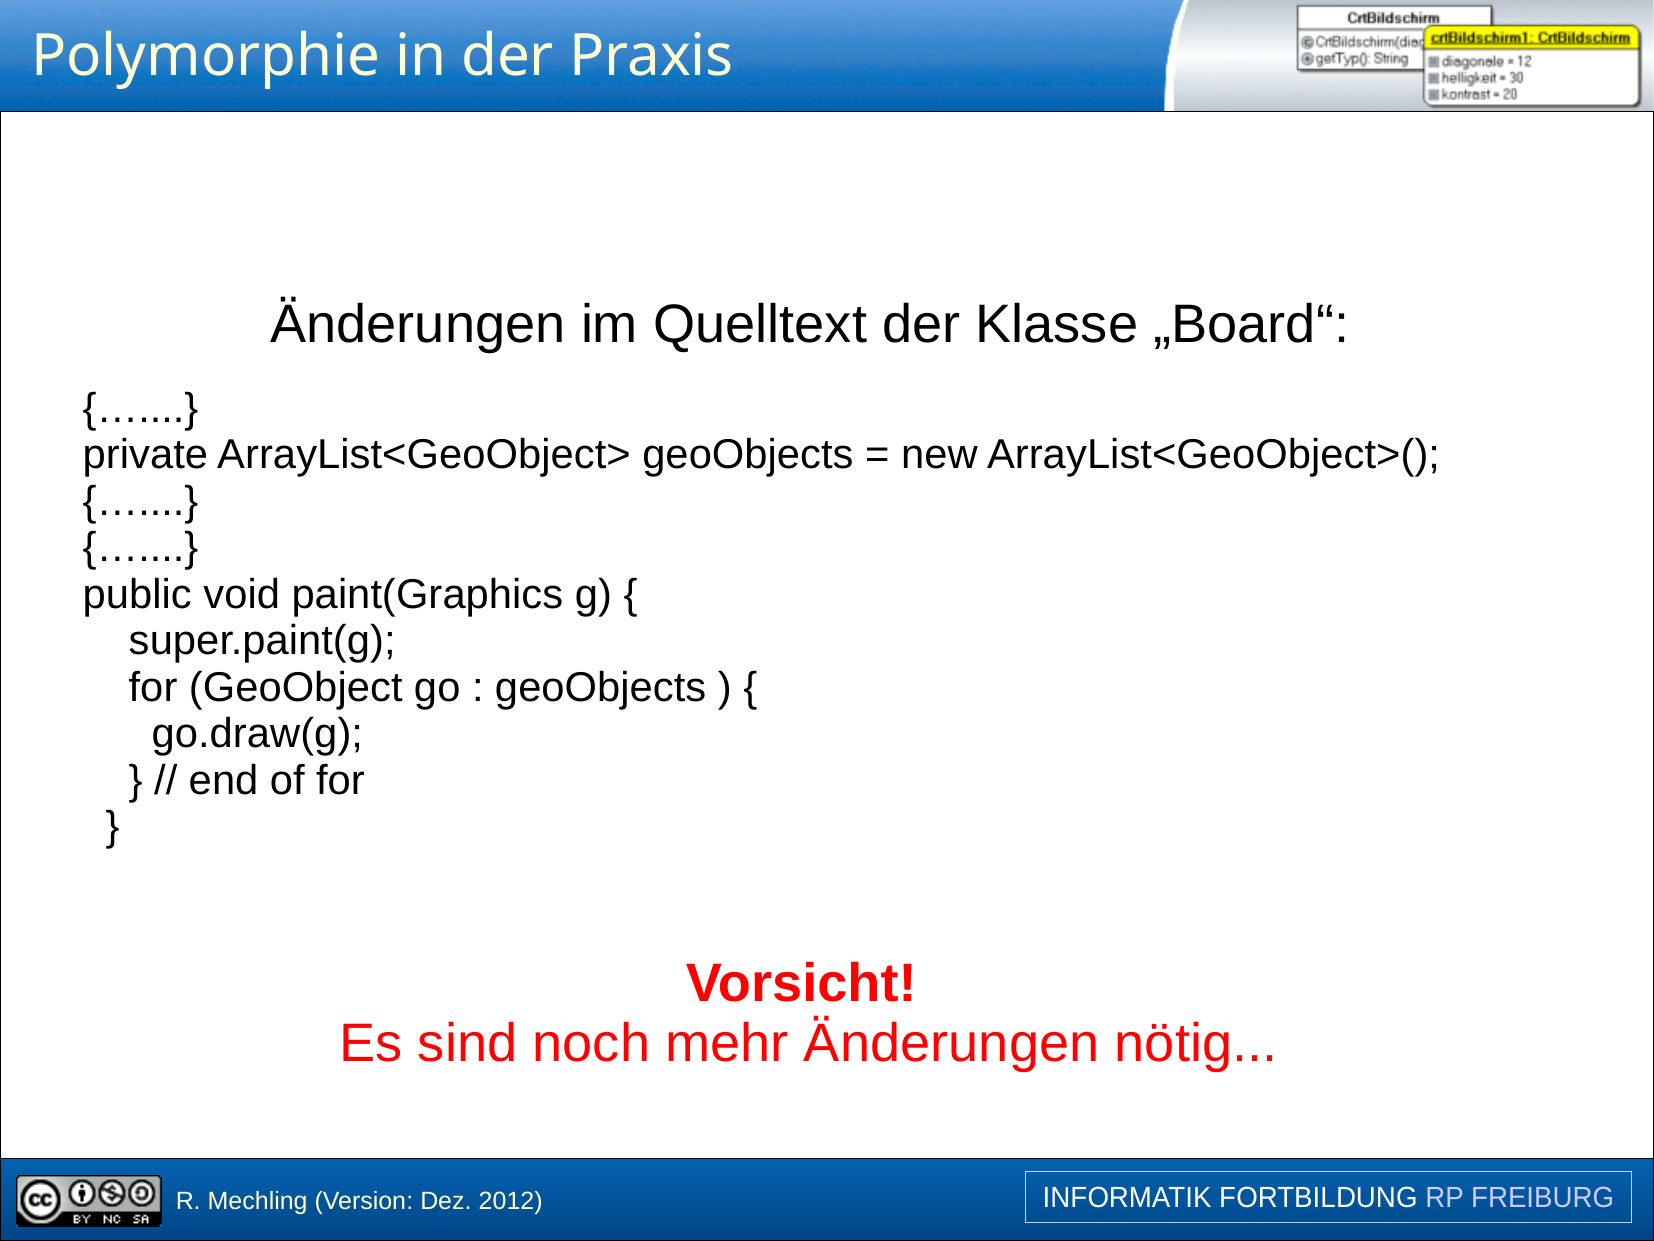

# Polymorphie in der Praxis
Änderungen im Quelltext der Klasse „Board“:
{…....}
private ArrayList<GeoObject> geoObjects = new ArrayList<GeoObject>();
{…....}
{…....}
public void paint(Graphics g) {
 super.paint(g);
 for (GeoObject go : geoObjects ) {
 go.draw(g);
 } // end of for
 }
Vorsicht!
Es sind noch mehr Änderungen nötig...